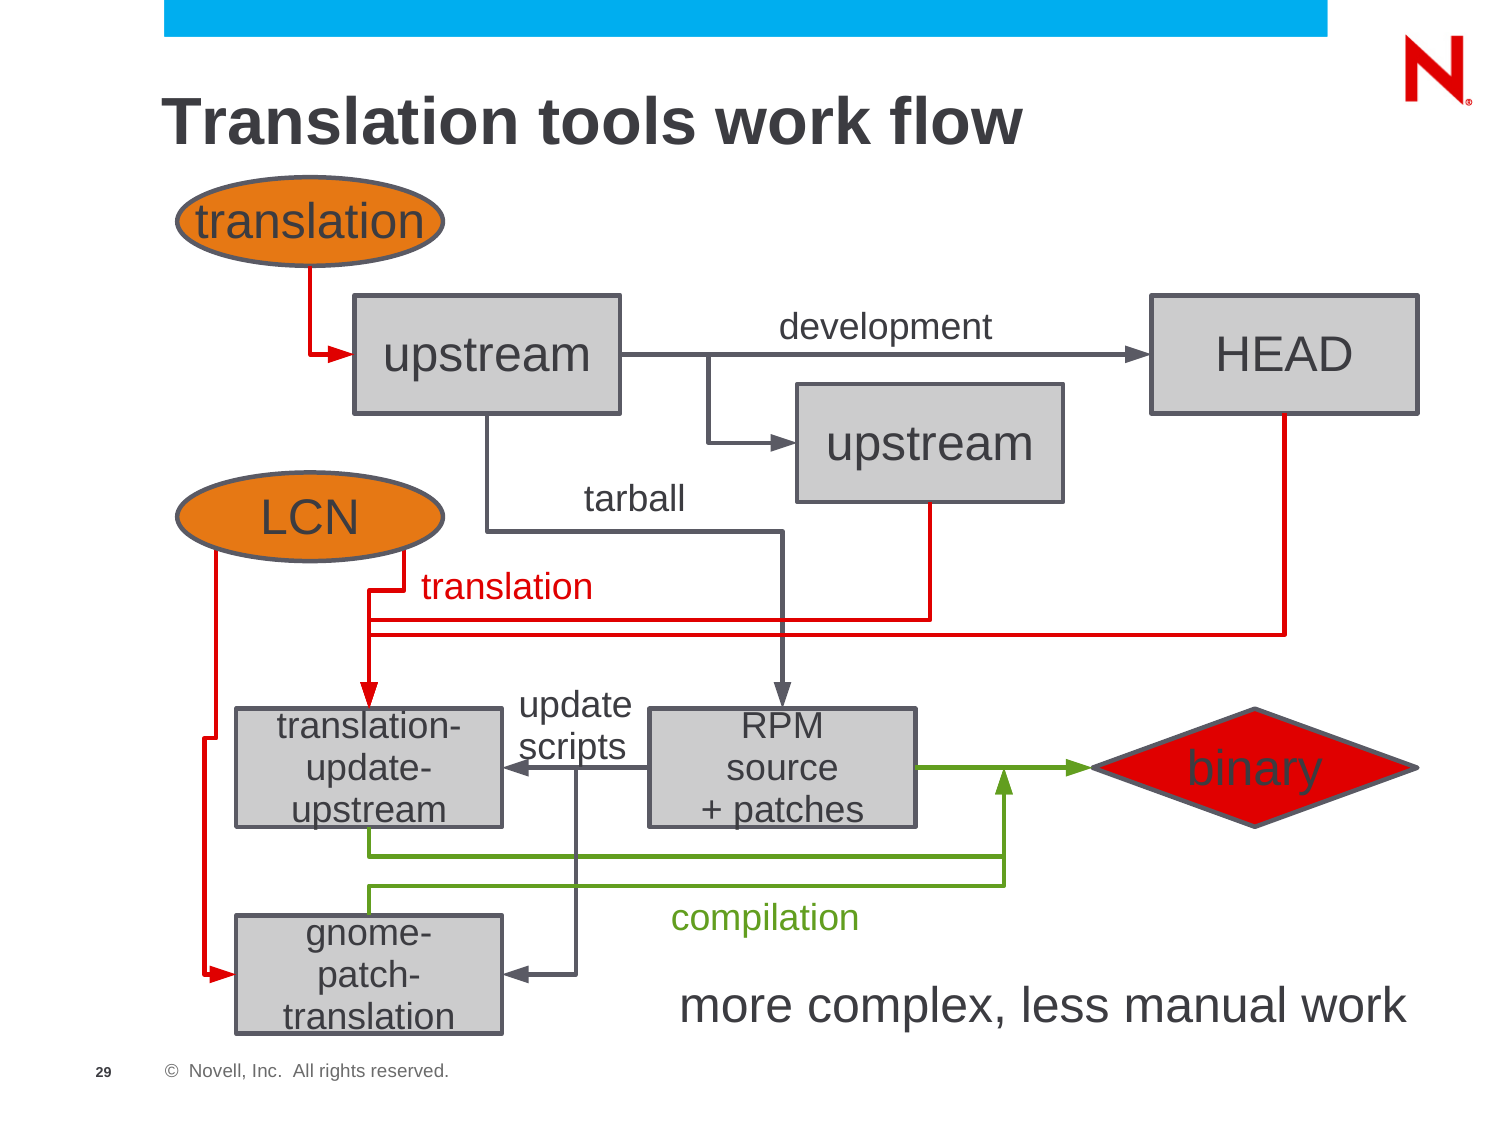

# Translation tools work flow
translation
upstream
HEAD
upstream
LCN
translation-
update-
upstream
RPM
source
+ patches
binary
gnome-
patch-
translation
more complex, less manual work